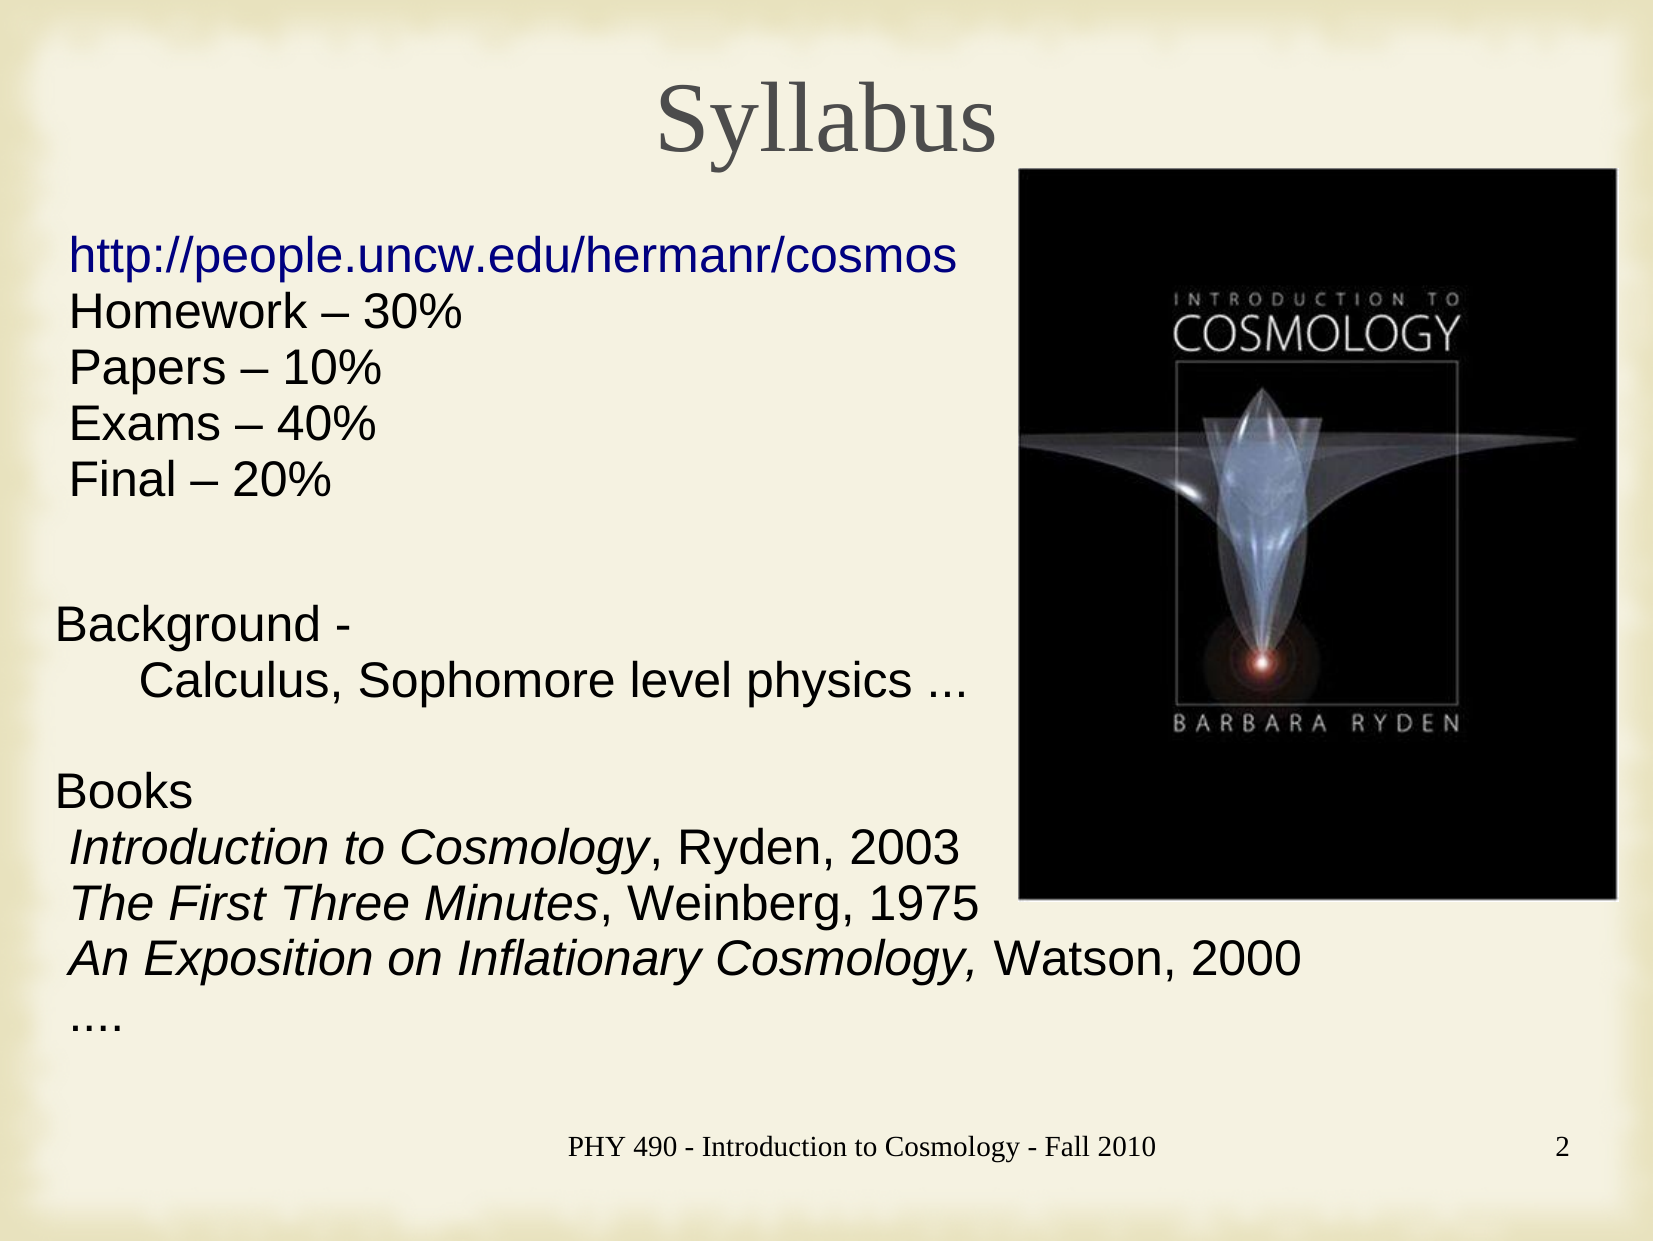

# Syllabus
 http://people.uncw.edu/hermanr/cosmos
 Homework – 30%
 Papers – 10%
 Exams – 40%
 Final – 20%
Background -
 Calculus, Sophomore level physics ...
Books
 Introduction to Cosmology, Ryden, 2003
 The First Three Minutes, Weinberg, 1975
 An Exposition on Inflationary Cosmology, Watson, 2000
 ....
PHY 490 - Introduction to Cosmology - Fall 2010
2